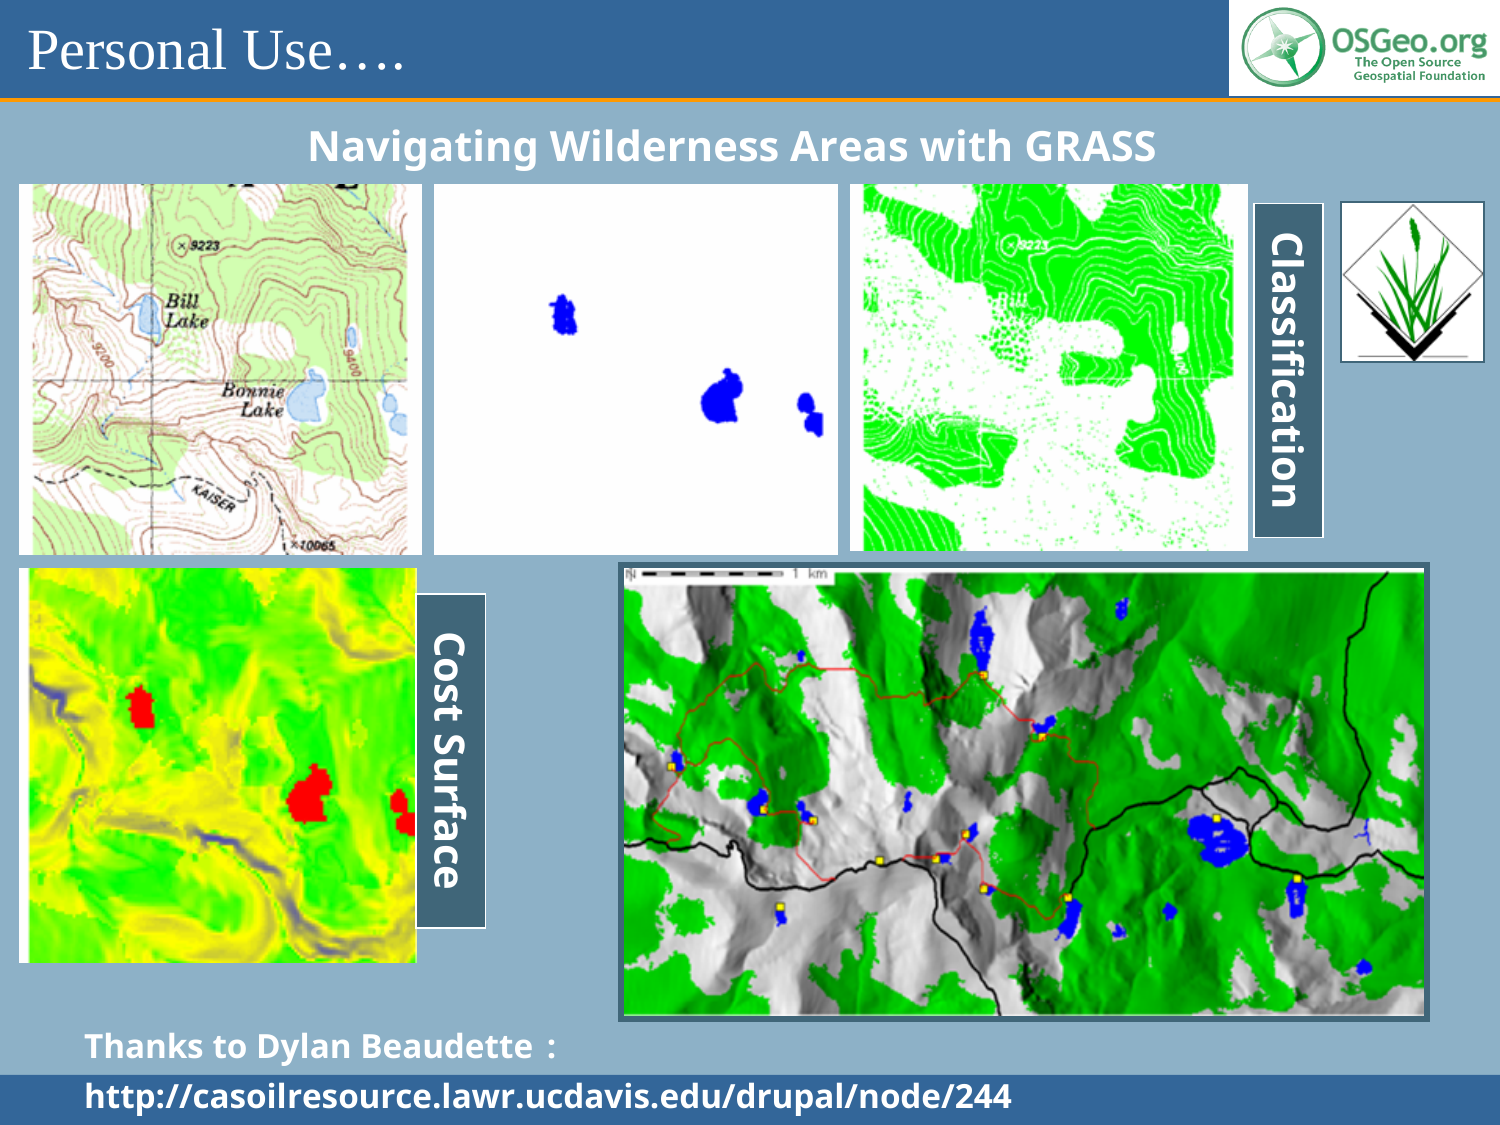

# Personal Use….
Navigating Wilderness Areas with GRASS
Classification
Cost Surface
Thanks to Dylan Beaudette : http://casoilresource.lawr.ucdavis.edu/drupal/node/244